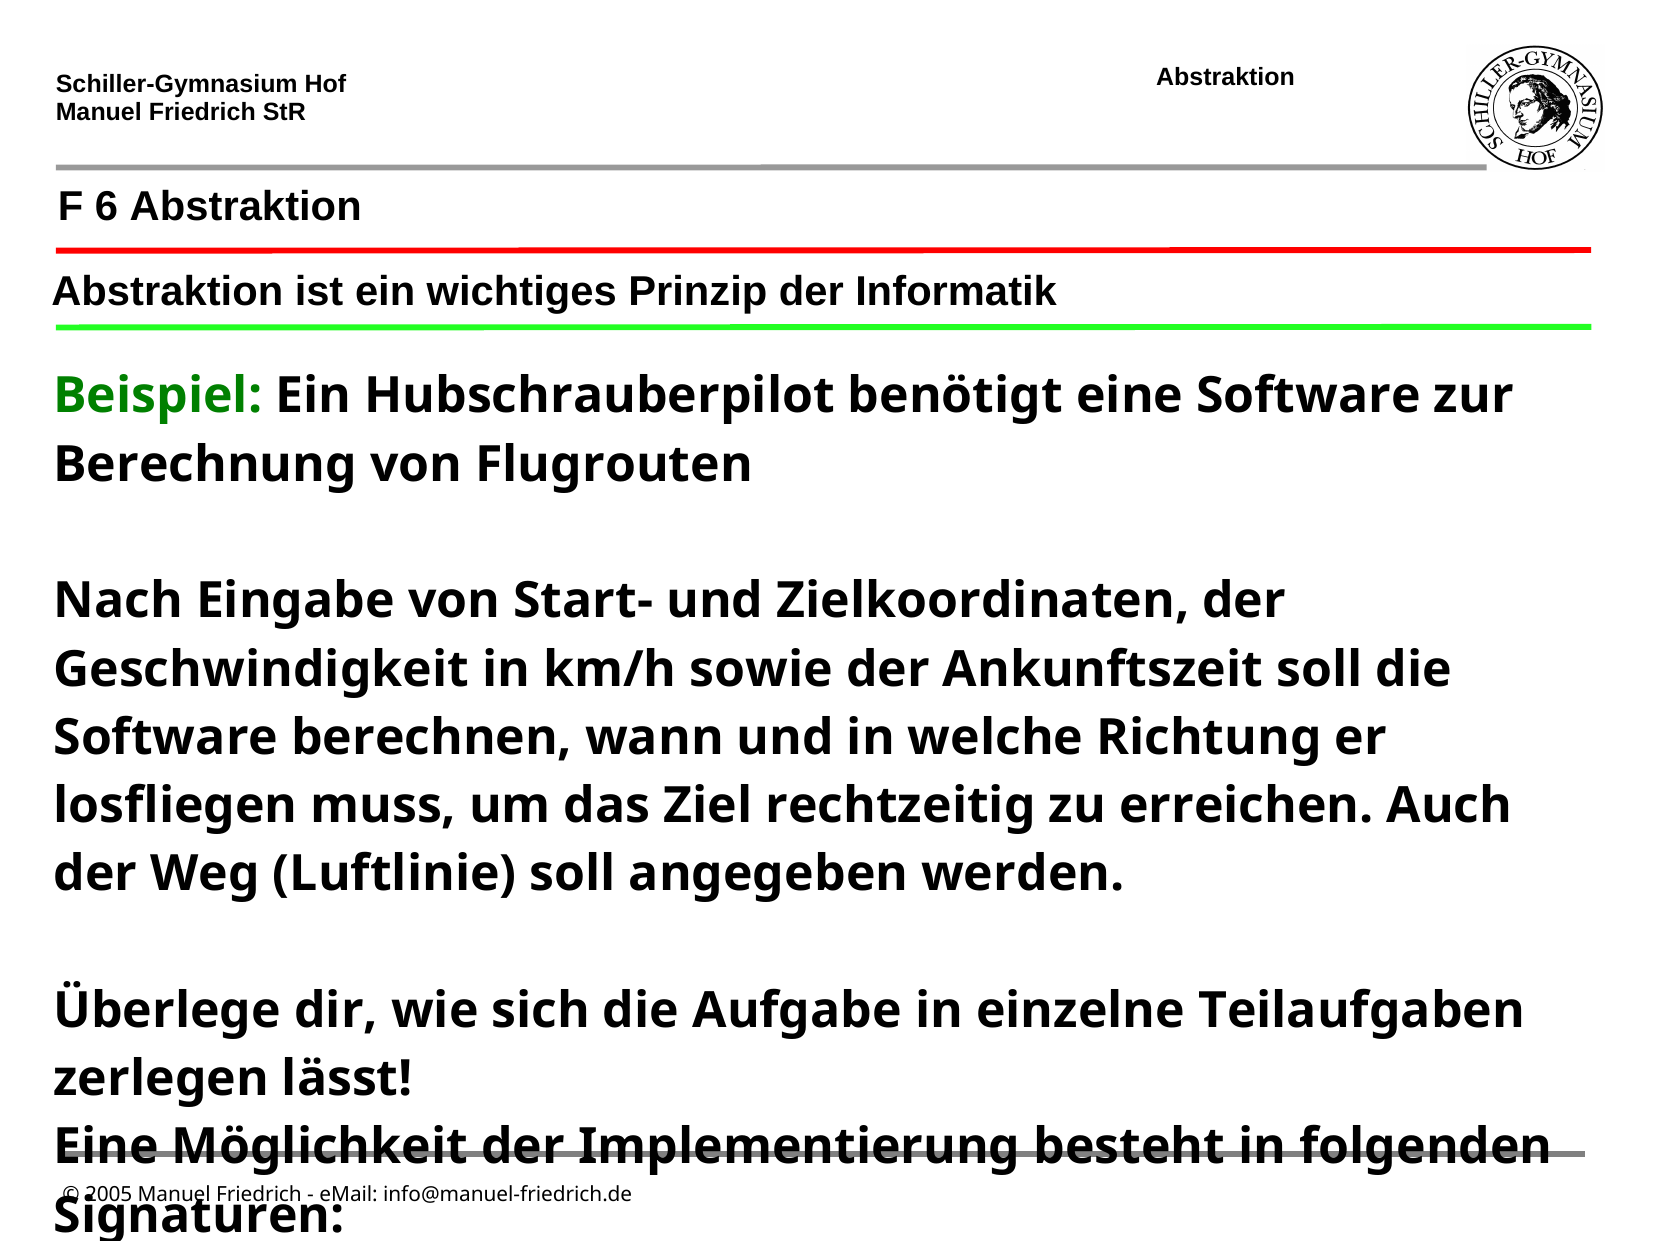

Abstraktion
Schiller-Gymnasium Hof
Manuel Friedrich StR
F 6 Abstraktion
Abstraktion ist ein wichtiges Prinzip der Informatik
Beispiel: Ein Hubschrauberpilot benötigt eine Software zur Berechnung von Flugrouten
Nach Eingabe von Start- und Zielkoordinaten, der Geschwindigkeit in km/h sowie der Ankunftszeit soll die Software berechnen, wann und in welche Richtung er losfliegen muss, um das Ziel rechtzeitig zu erreichen. Auch der Weg (Luftlinie) soll angegeben werden.
Überlege dir, wie sich die Aufgabe in einzelne Teilaufgaben zerlegen lässt!
Eine Möglichkeit der Implementierung besteht in folgenden Signaturen:
© 2005 Manuel Friedrich - eMail: info@manuel-friedrich.de